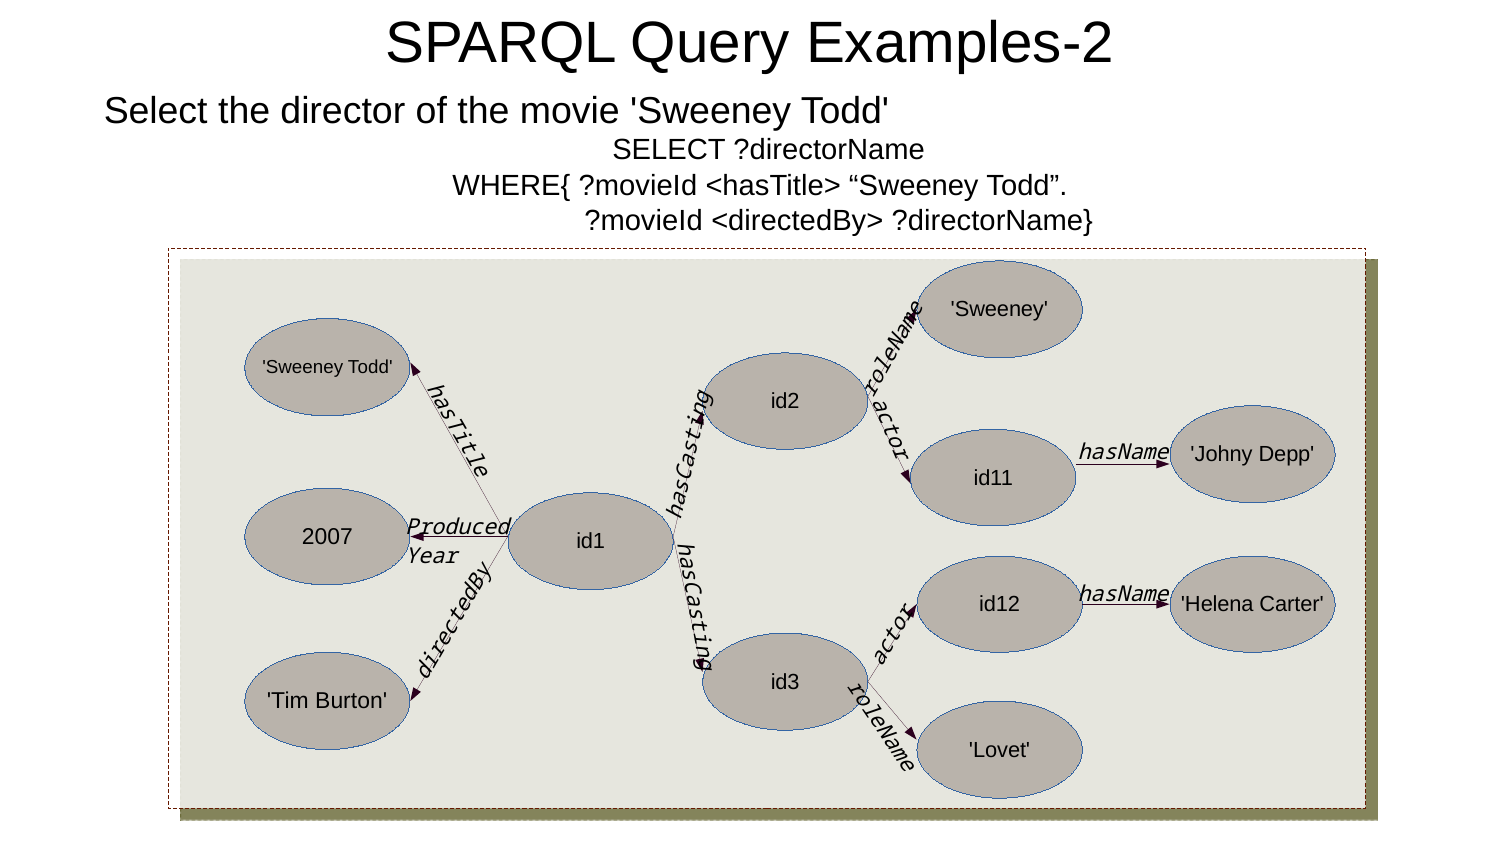

# SPARQL Query Examples-2
Select the director of the movie 'Sweeney Todd'
SELECT ?directorName
WHERE{ ?movieId <hasTitle> “Sweeney Todd”.
 ?movieId <directedBy> ?directorName}
'Sweeney'
roleName
'Sweeney Todd'
id2
actor
hasTitle
'Johny Depp'
hasCasting
id11
hasName
2007
id1
Produced
Year
id12
'Helena Carter'
hasName
hasCasting
directedBy
actor
id3
'Tim Burton'
roleName
'Lovet'